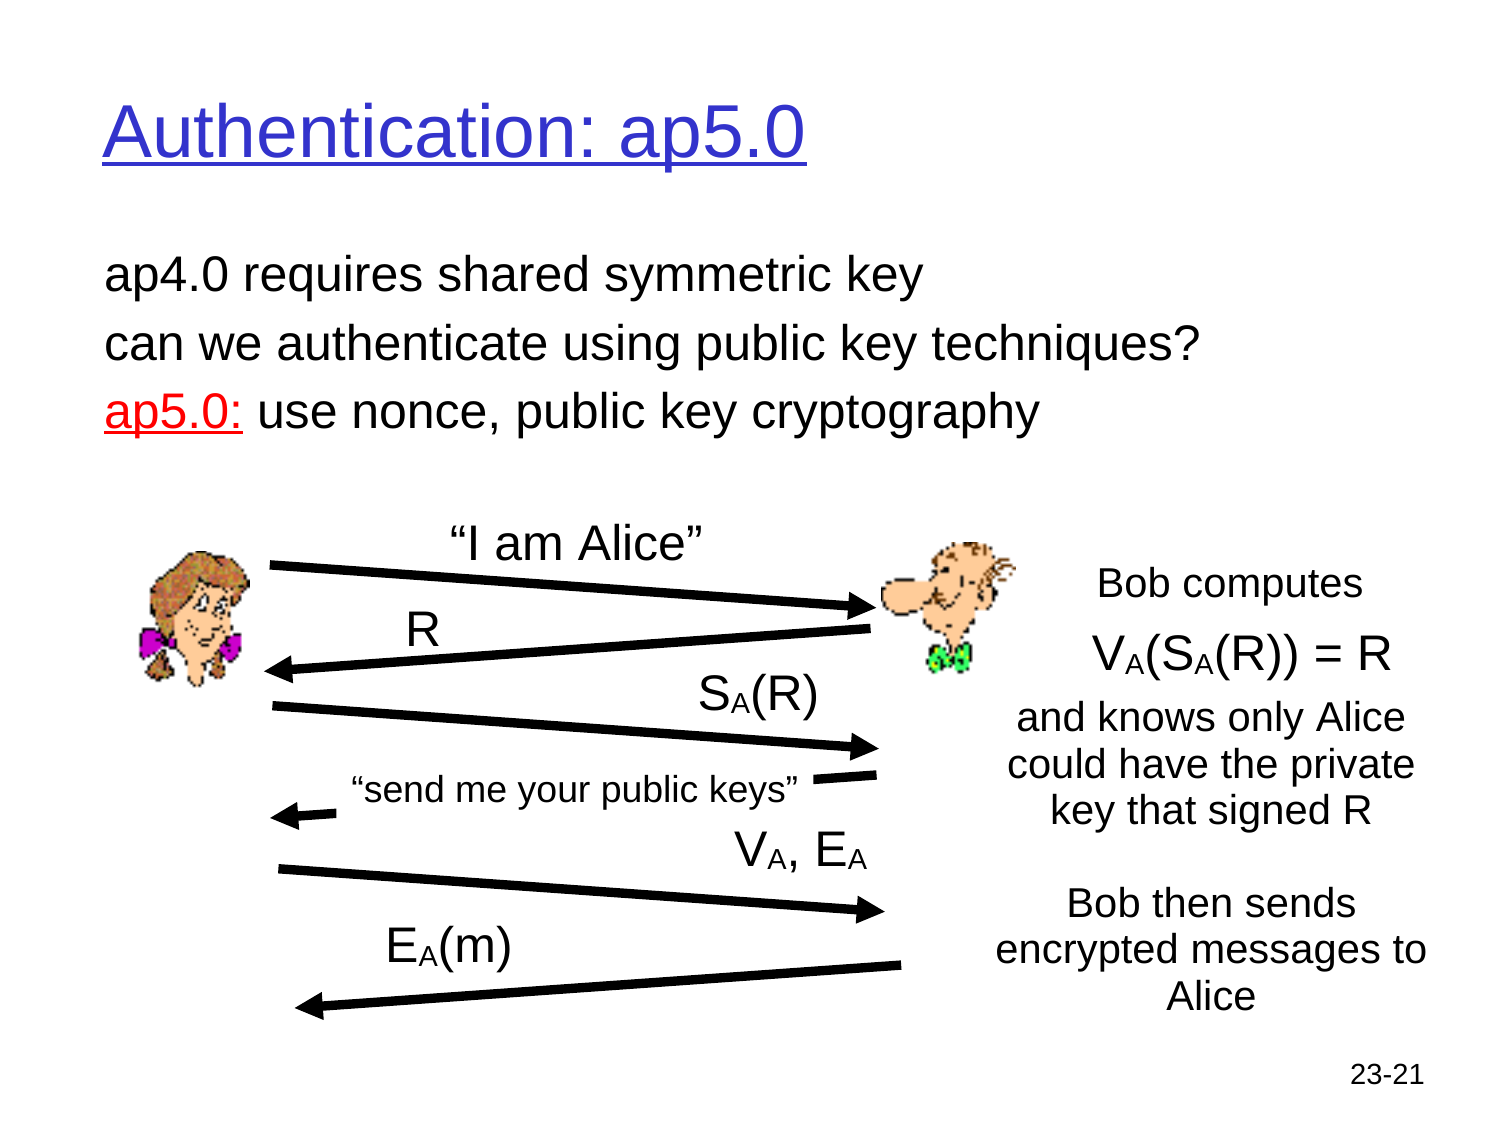

# Authentication: ap5.0
ap4.0 requires shared symmetric key
can we authenticate using public key techniques?
ap5.0: use nonce, public key cryptography
“I am Alice”
Bob computes
R
VA(SA(R)) = R
SA(R)
and knows only Alice could have the private key that signed R
Bob then sends encrypted messages to Alice
“send me your public keys”
VA, EA
EA(m)
21